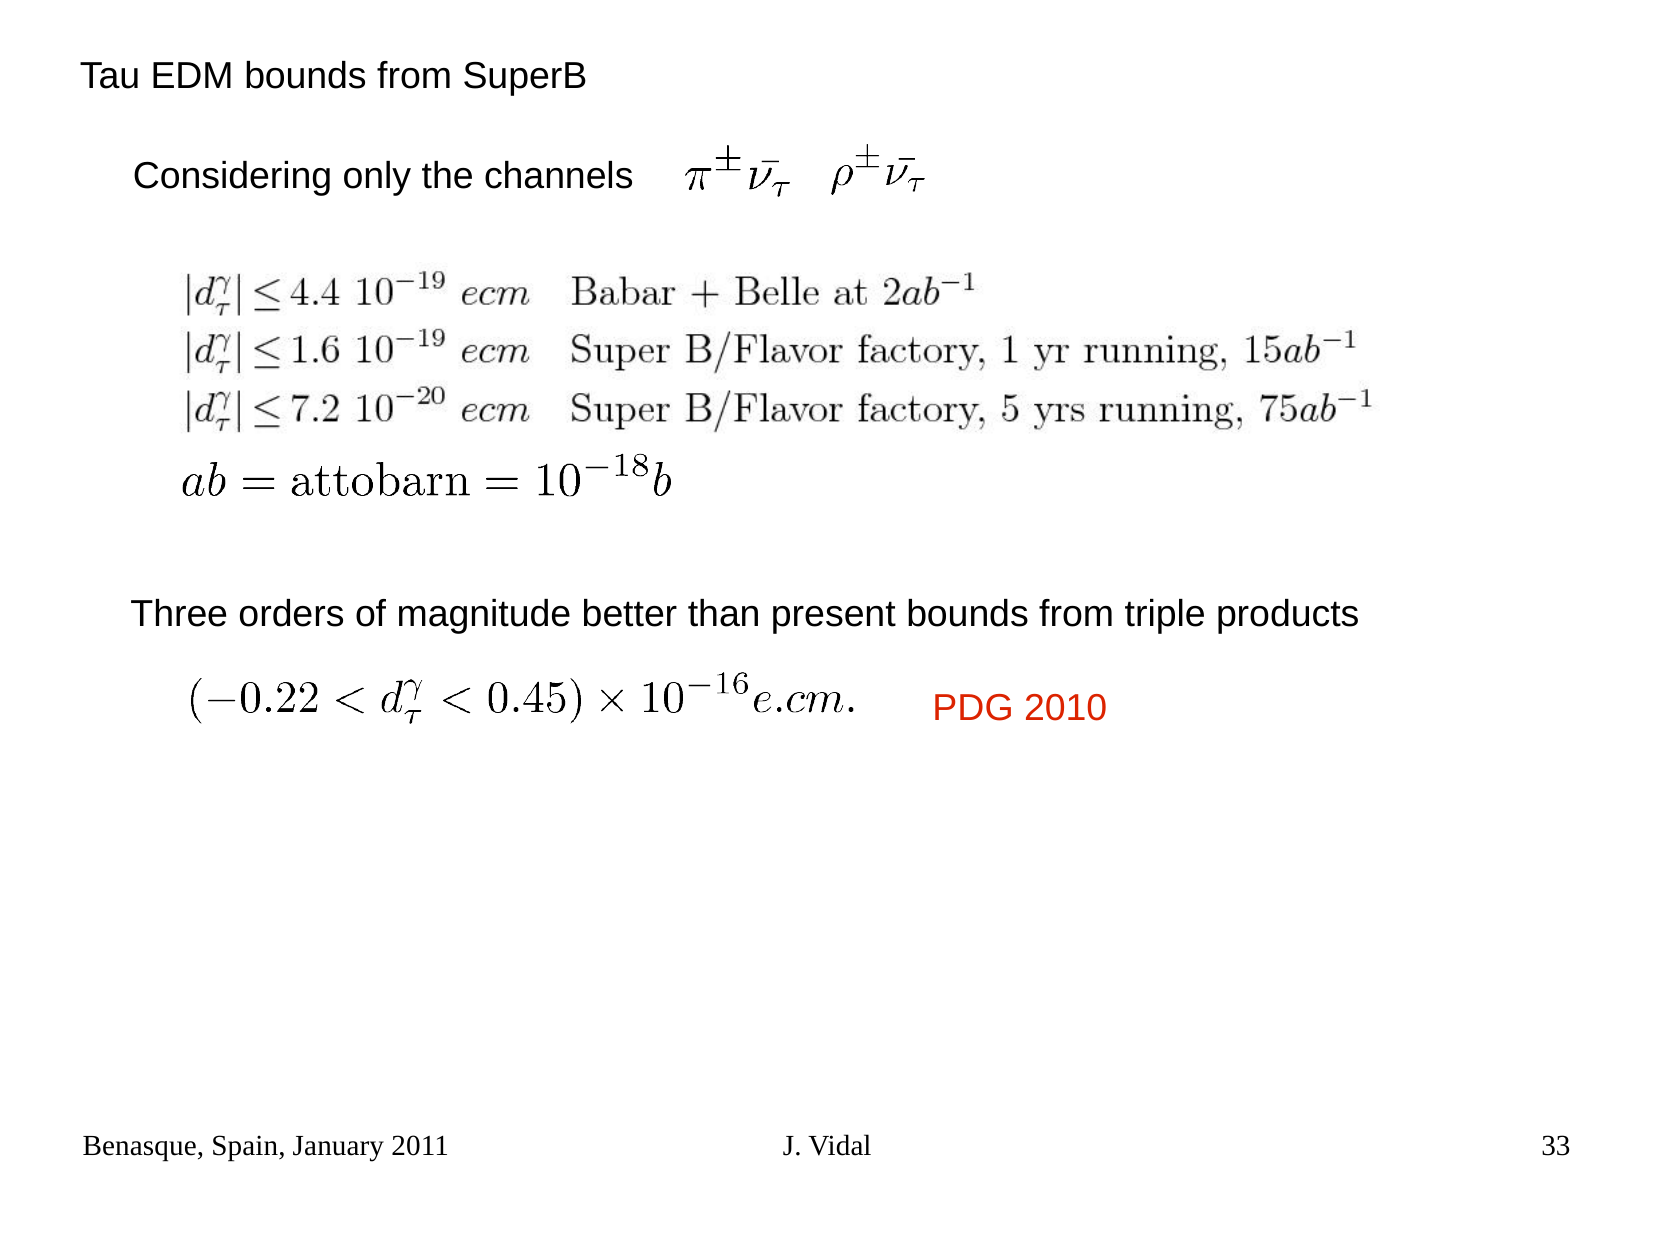

Tau EDM bounds from SuperB
Considering only the channels
Three orders of magnitude better than present bounds from triple products
PDG 2010
Benasque, Spain, January 2011
J. Vidal
33